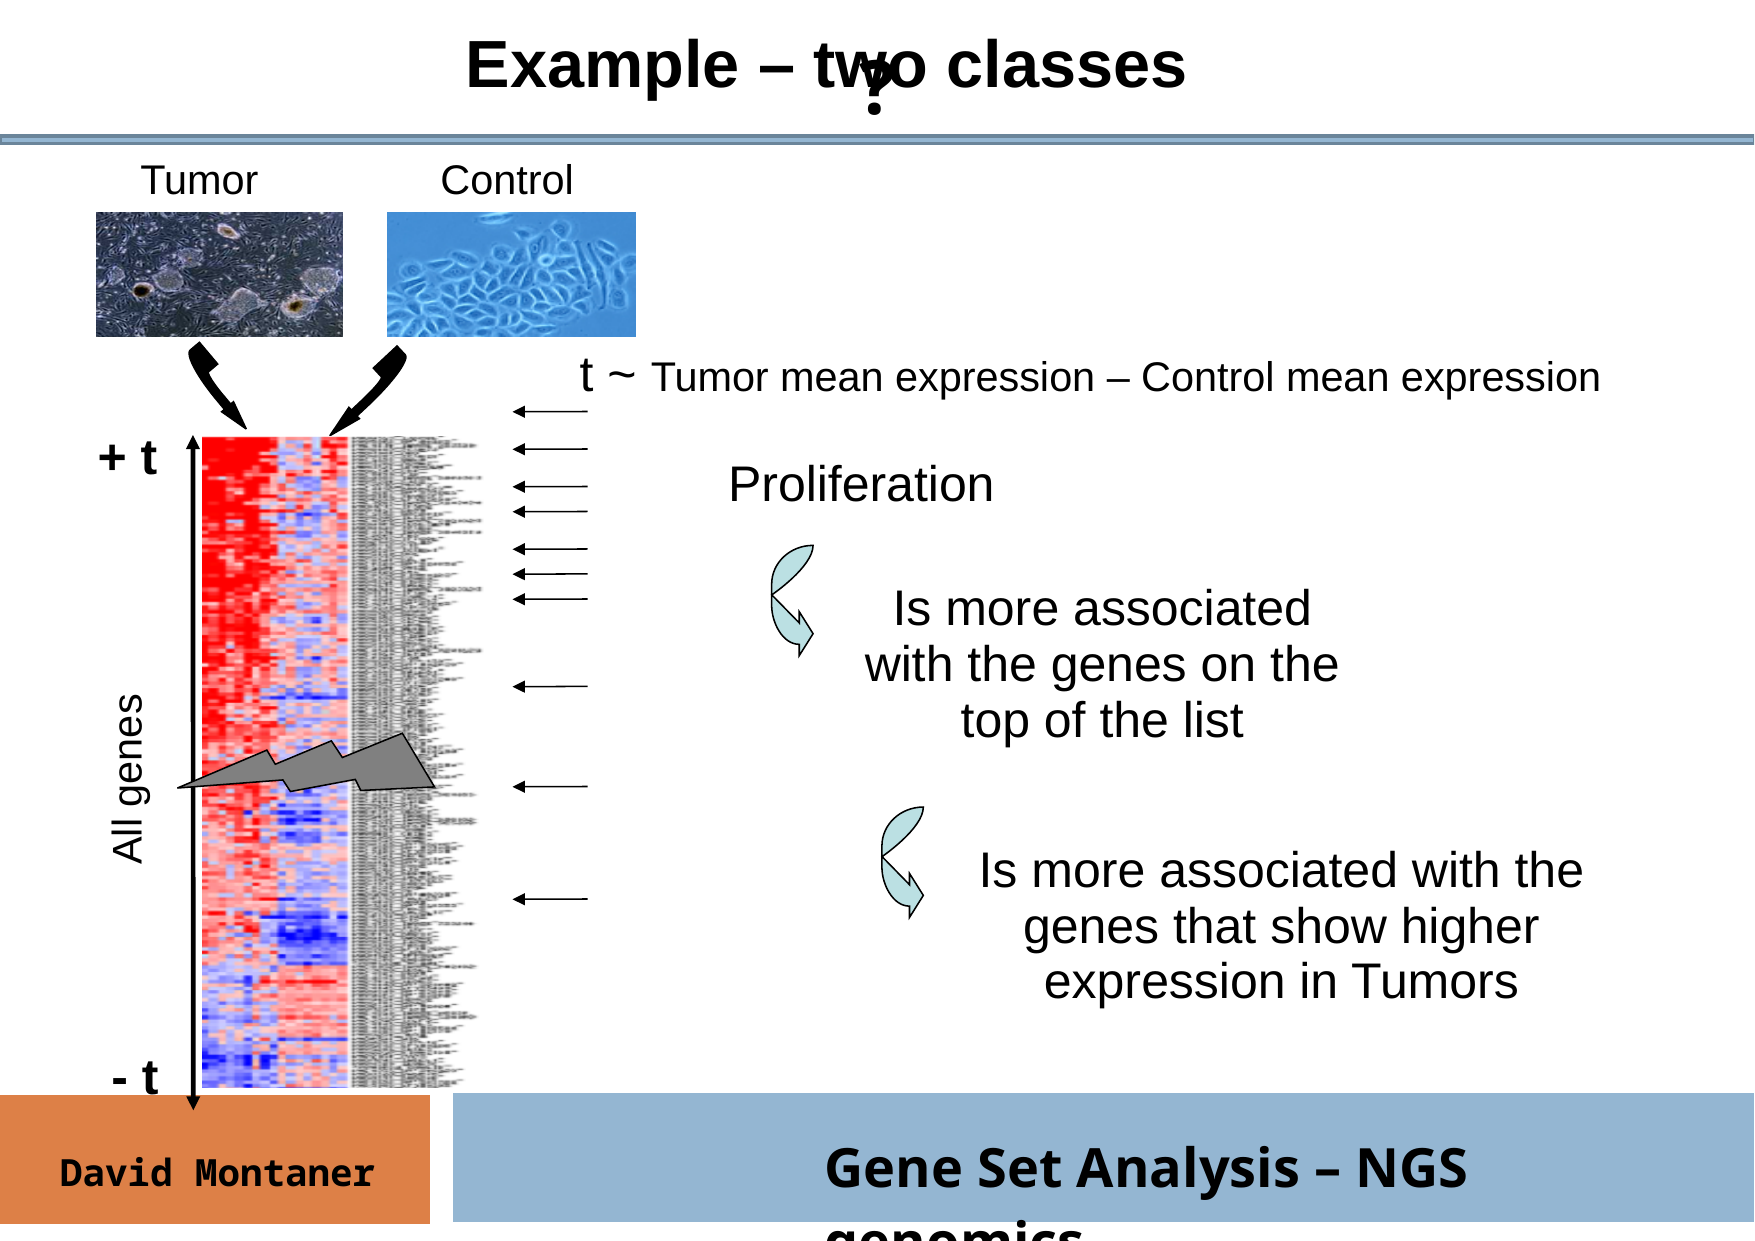

# Example – two classes
?
Tumor		Control
t ~ Tumor mean expression – Control mean expression
+ t
Proliferation
Is more associated with the genes on the top of the list
All genes
Is more associated with the genes that show higher expression in Tumors
- t
Gene Set Analysis – NGS genomics
David Montaner